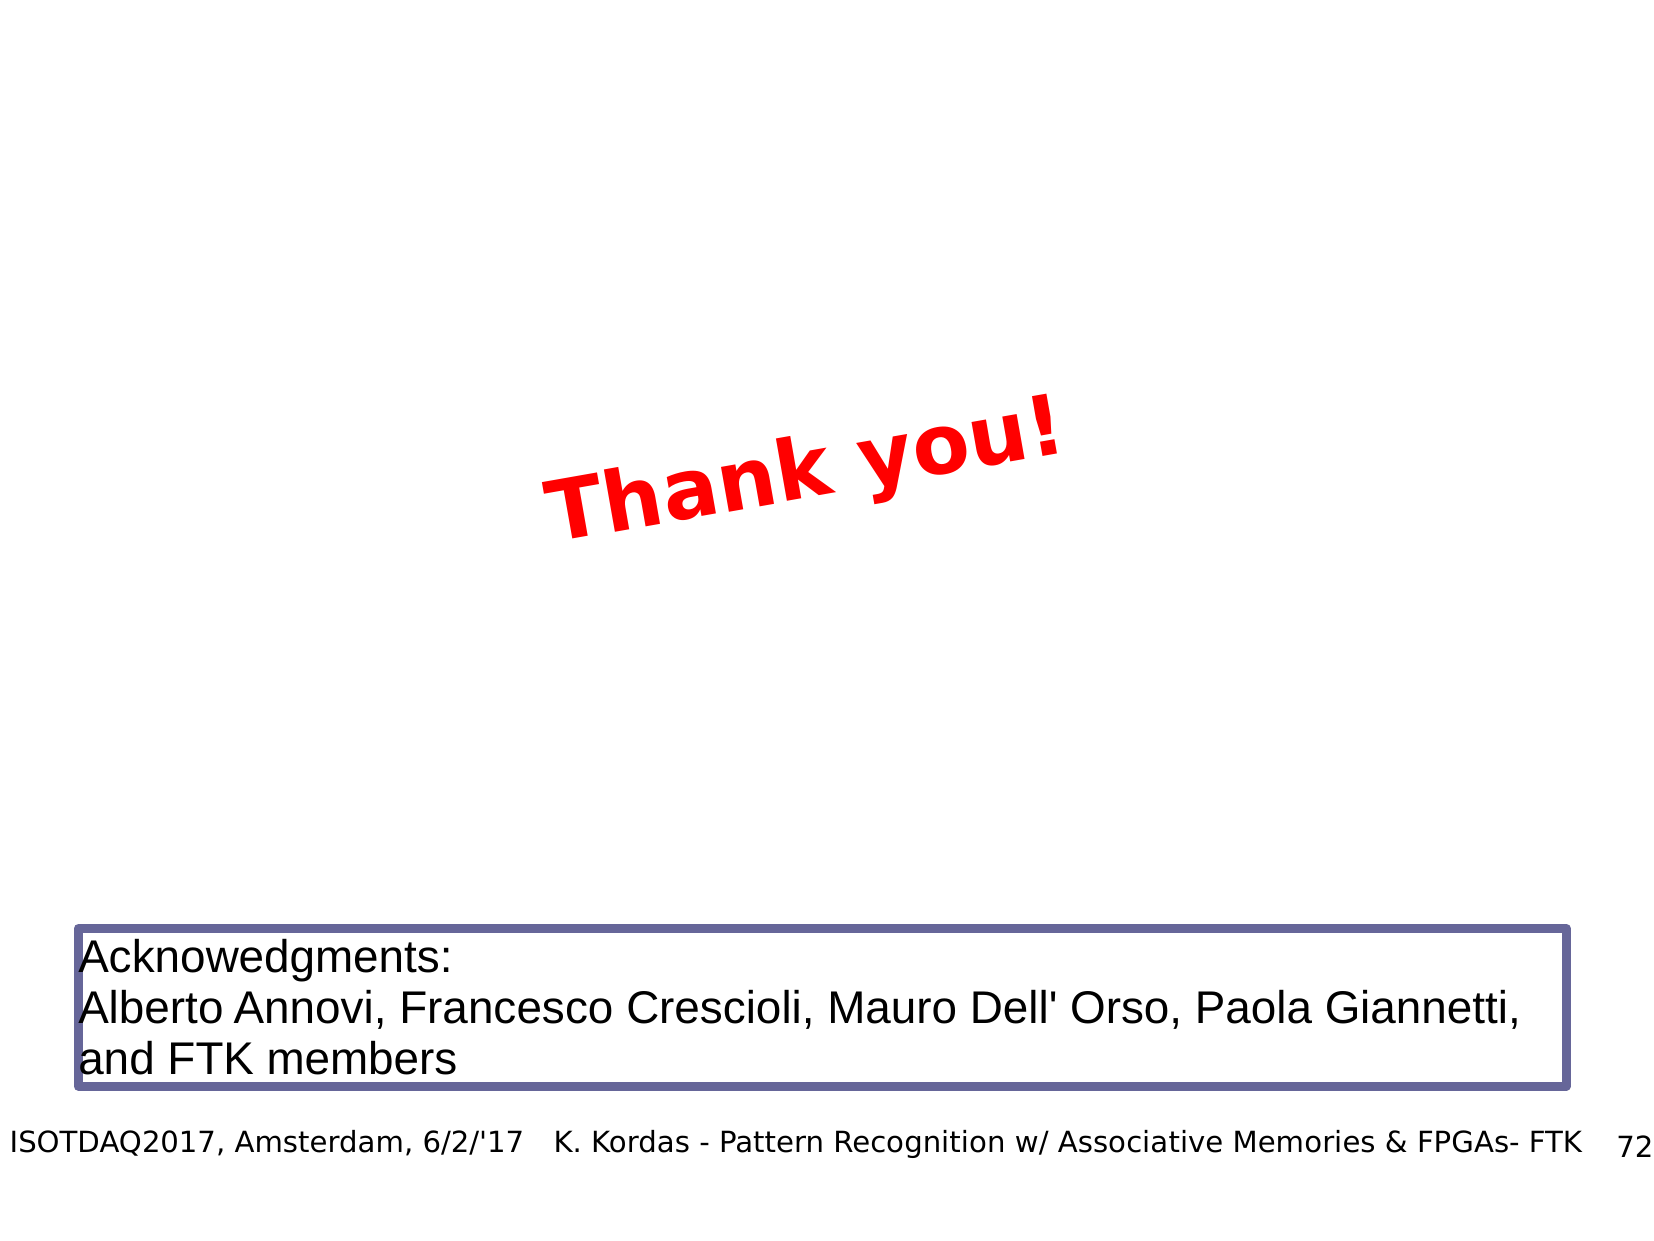

Thank you!
# Acknowedgments: Alberto Annovi, Francesco Crescioli, Mauro Dell' Orso, Paola Giannetti, and FTK members
ISOTDAQ2017, Amsterdam, 6/2/'17
K. Kordas - Pattern Recognition w/ Associative Memories & FPGAs- FTK
72